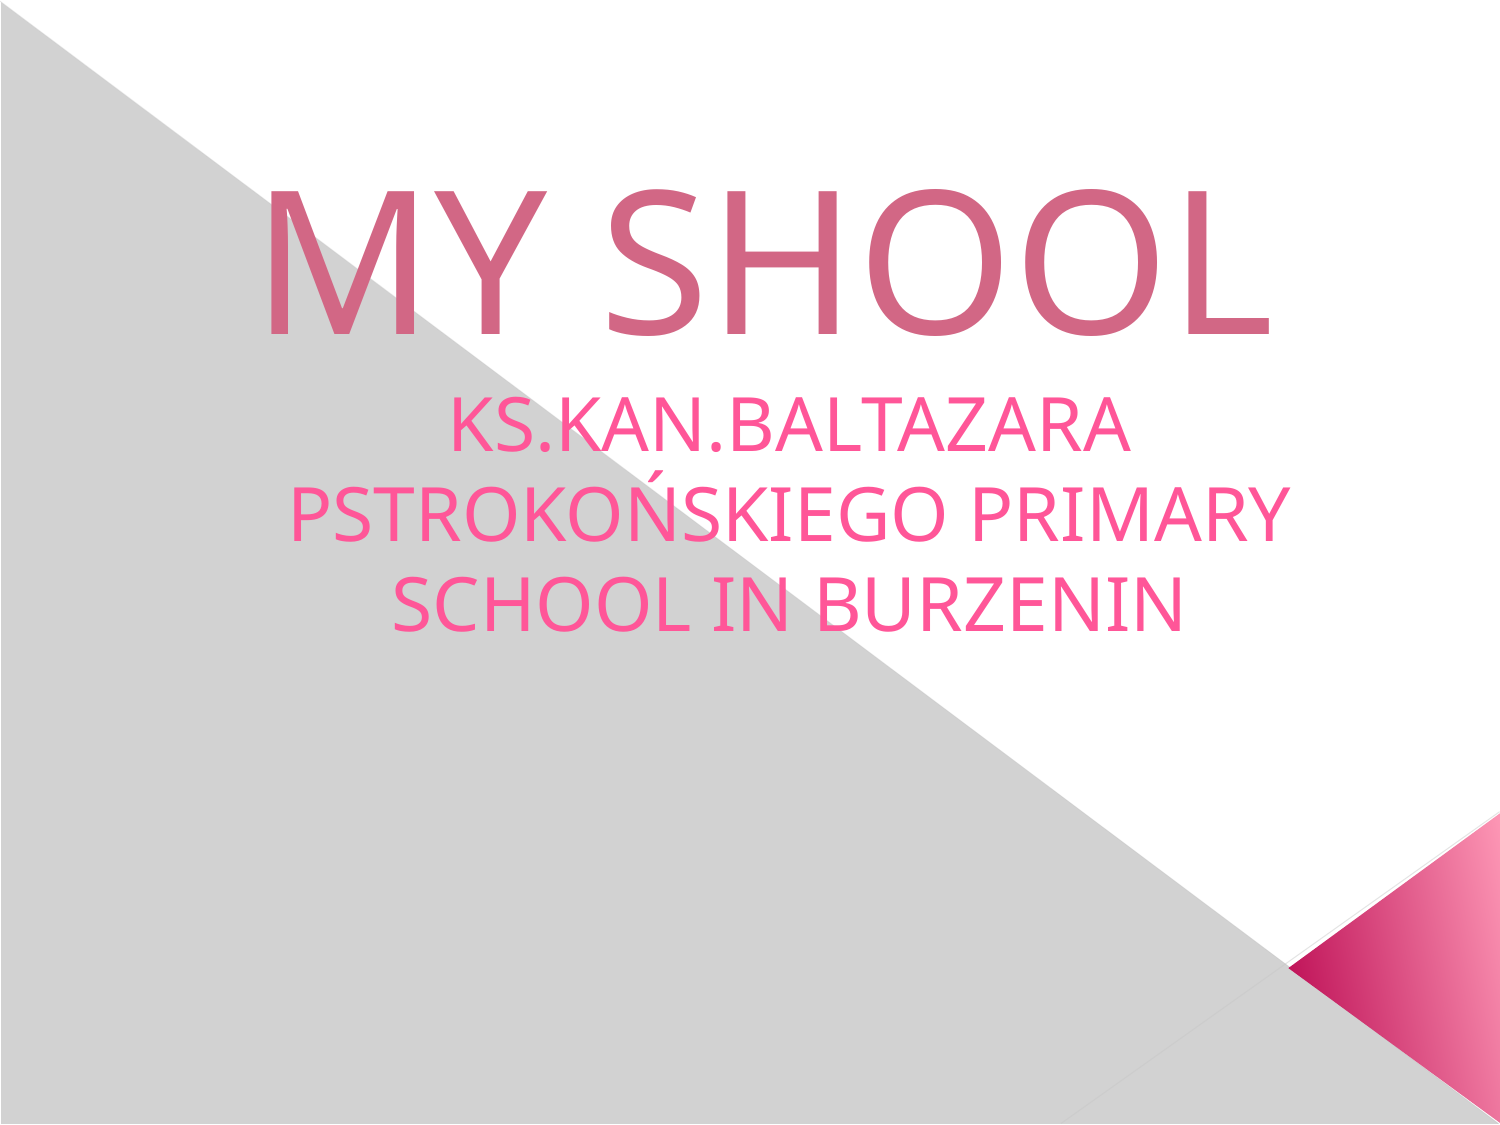

# MY SHOOL
KS.KAN.BALTAZARA PSTROKOŃSKIEGO PRIMARY SCHOOL IN BURZENIN